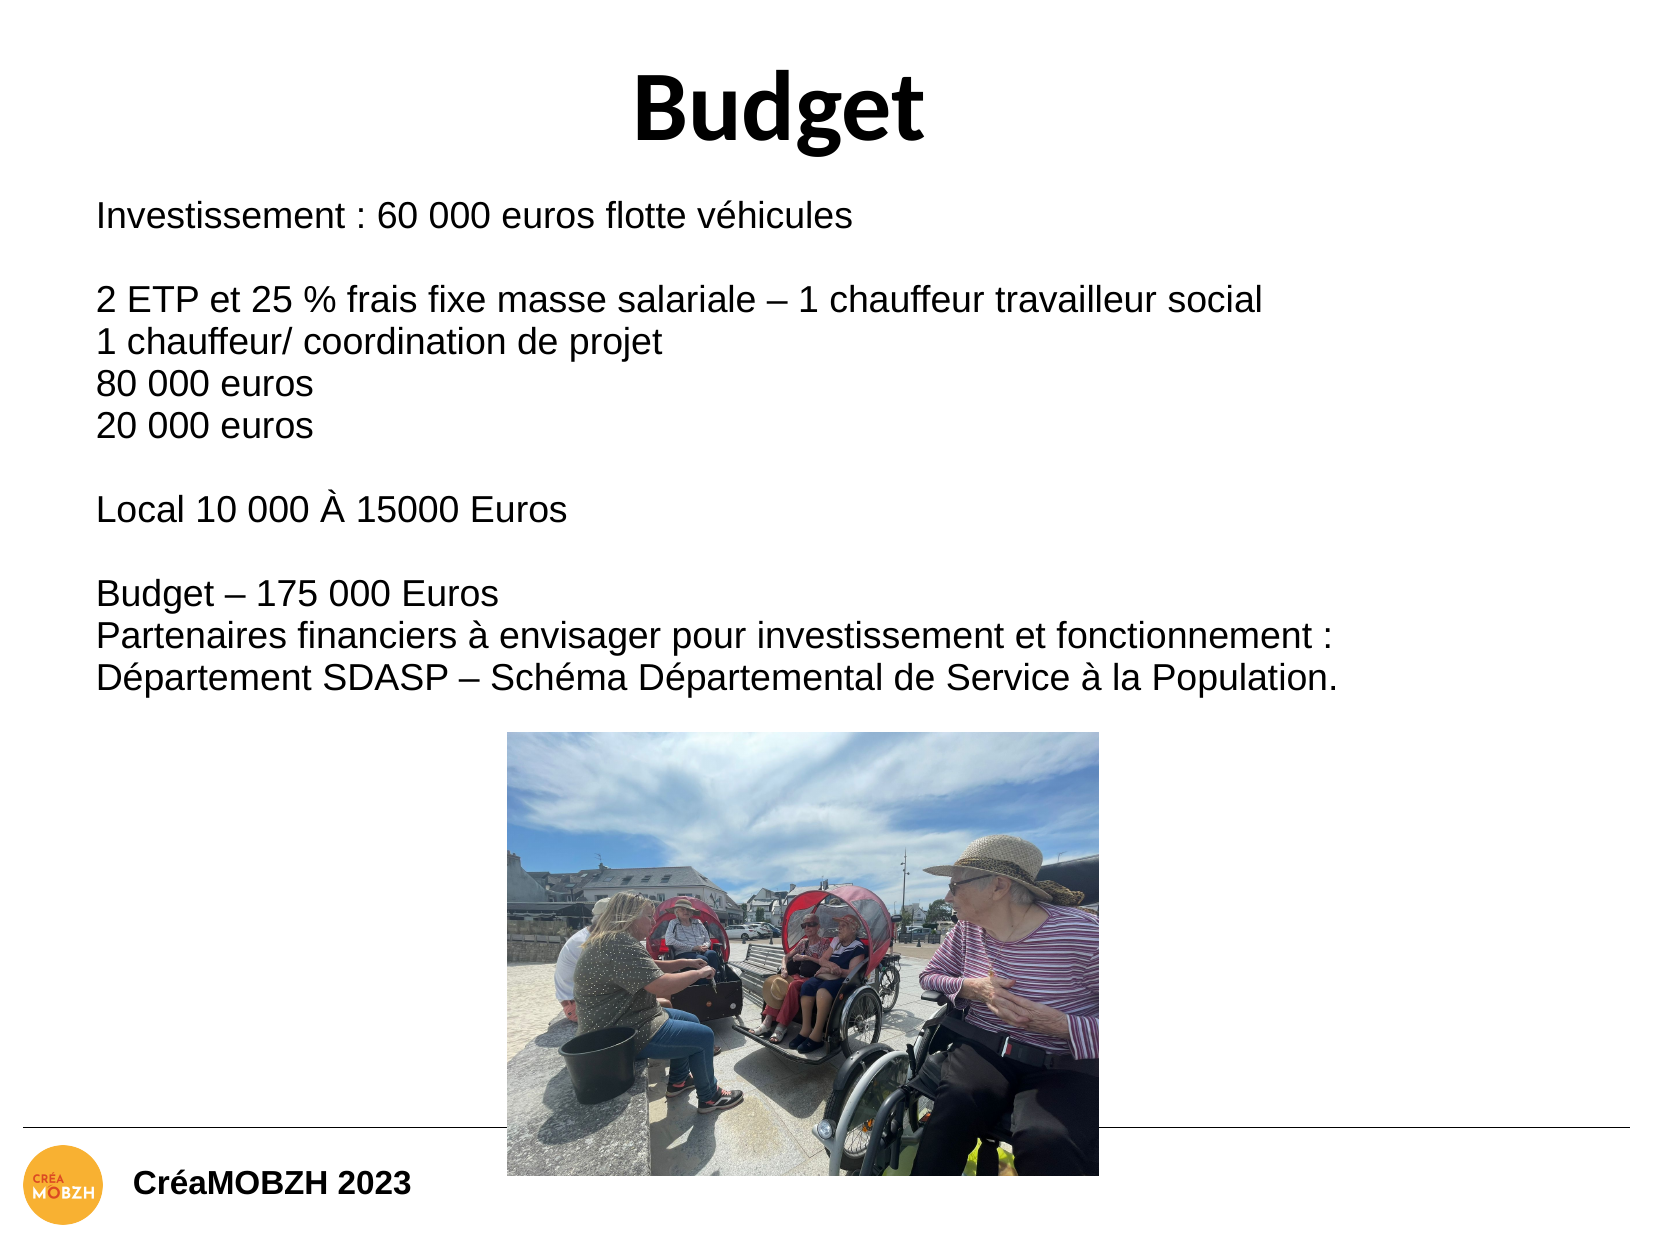

# Budget
Investissement : 60 000 euros flotte véhicules
2 ETP et 25 % frais fixe masse salariale – 1 chauffeur travailleur social
1 chauffeur/ coordination de projet
80 000 euros
20 000 euros
Local 10 000 À 15000 Euros
Budget – 175 000 Euros
Partenaires financiers à envisager pour investissement et fonctionnement : Département SDASP – Schéma Départemental de Service à la Population.
CréaMOBZH 2023